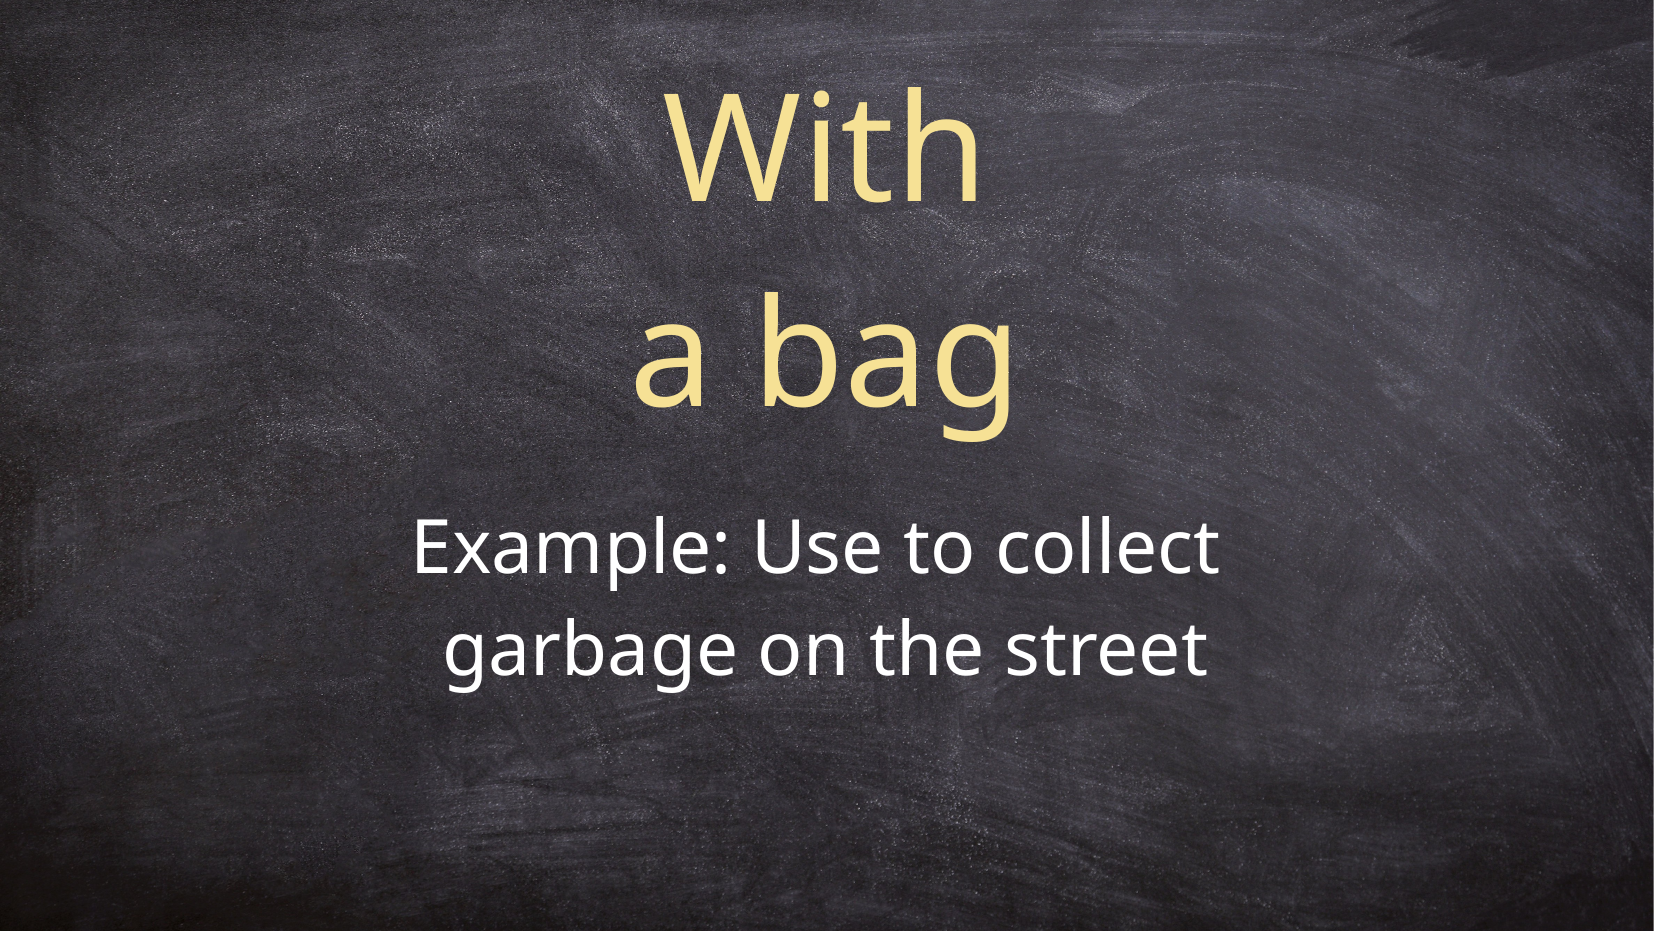

# With
a bag
Example: Use to collect
garbage on the street